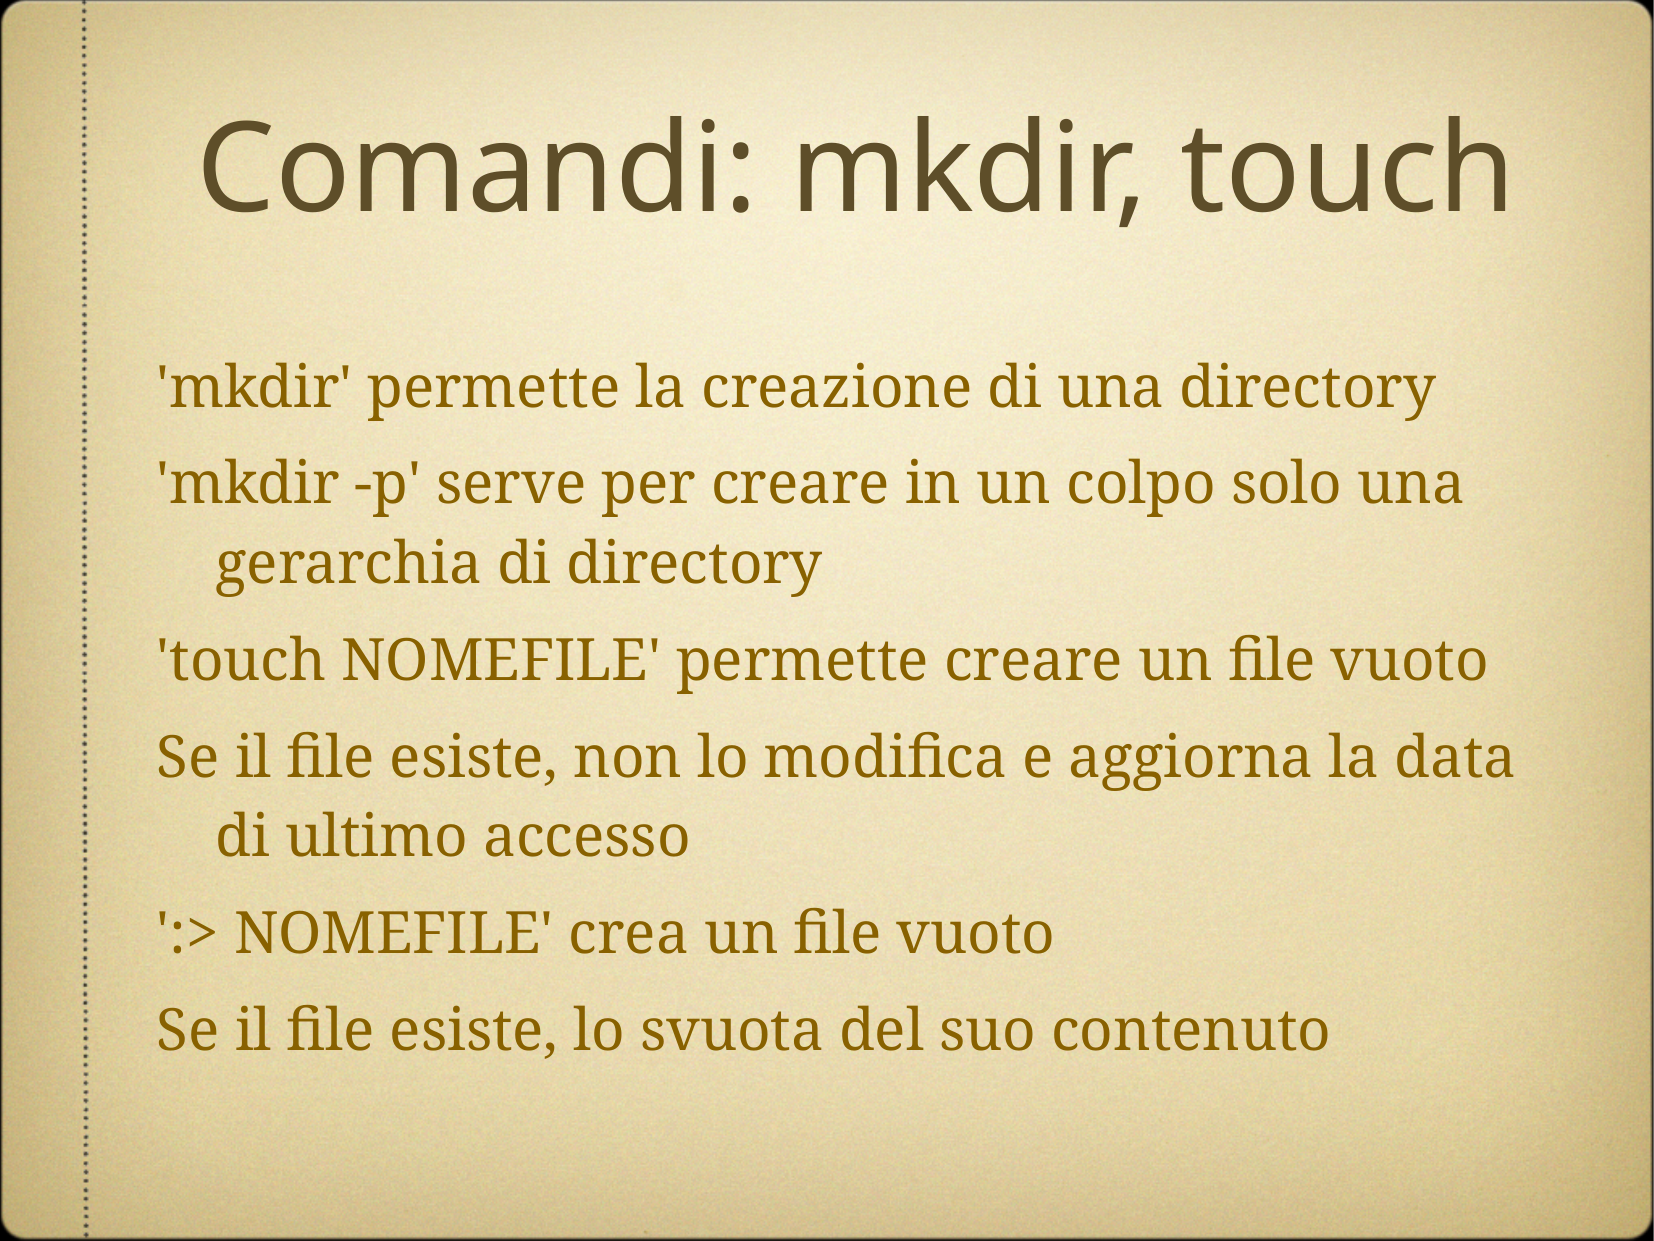

# Comandi: mkdir, touch
'mkdir' permette la creazione di una directory
'mkdir -p' serve per creare in un colpo solo una gerarchia di directory
'touch NOMEFILE' permette creare un file vuoto
Se il file esiste, non lo modifica e aggiorna la data di ultimo accesso
':> NOMEFILE' crea un file vuoto
Se il file esiste, lo svuota del suo contenuto